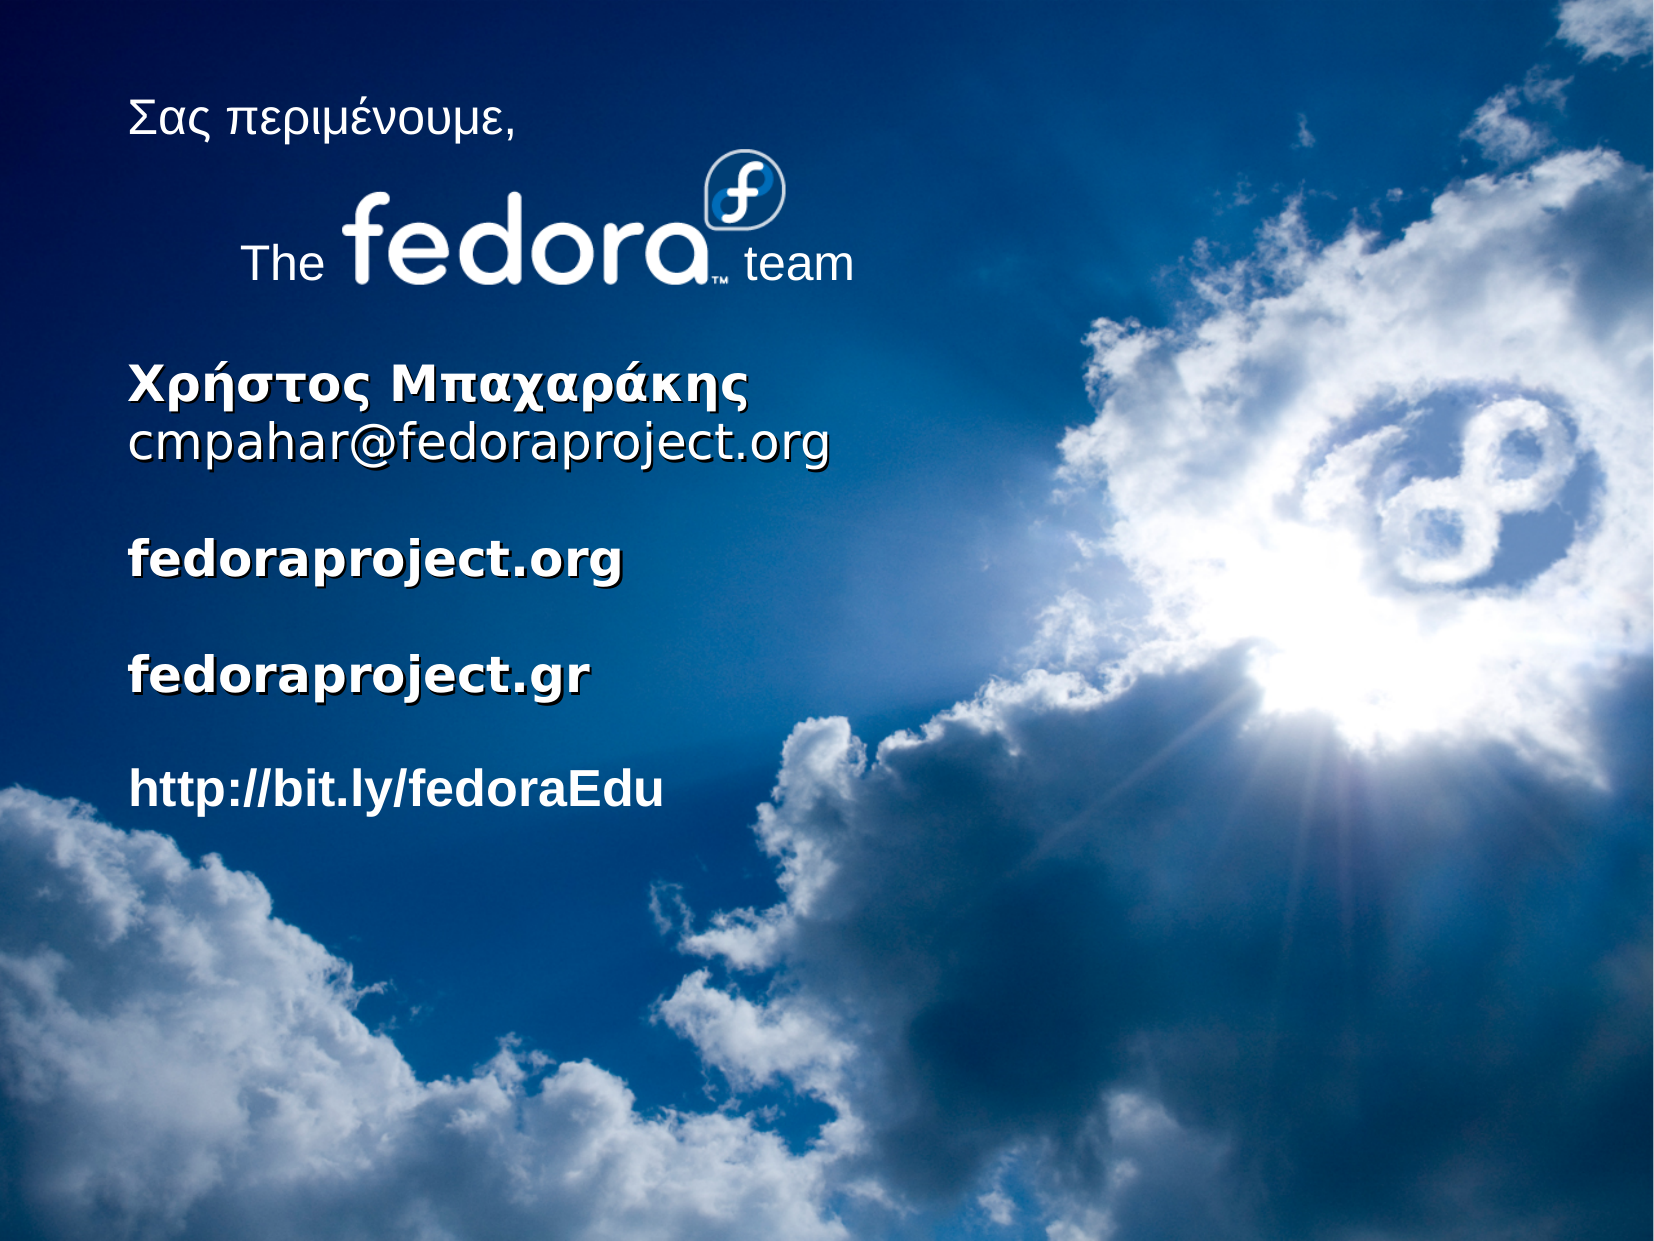

Σας περιμένουμε,
The team
Χρήστος Μπαχαράκης
cmpahar@fedoraproject.org
fedoraproject.org
fedoraproject.gr
http://bit.ly/fedoraEdu